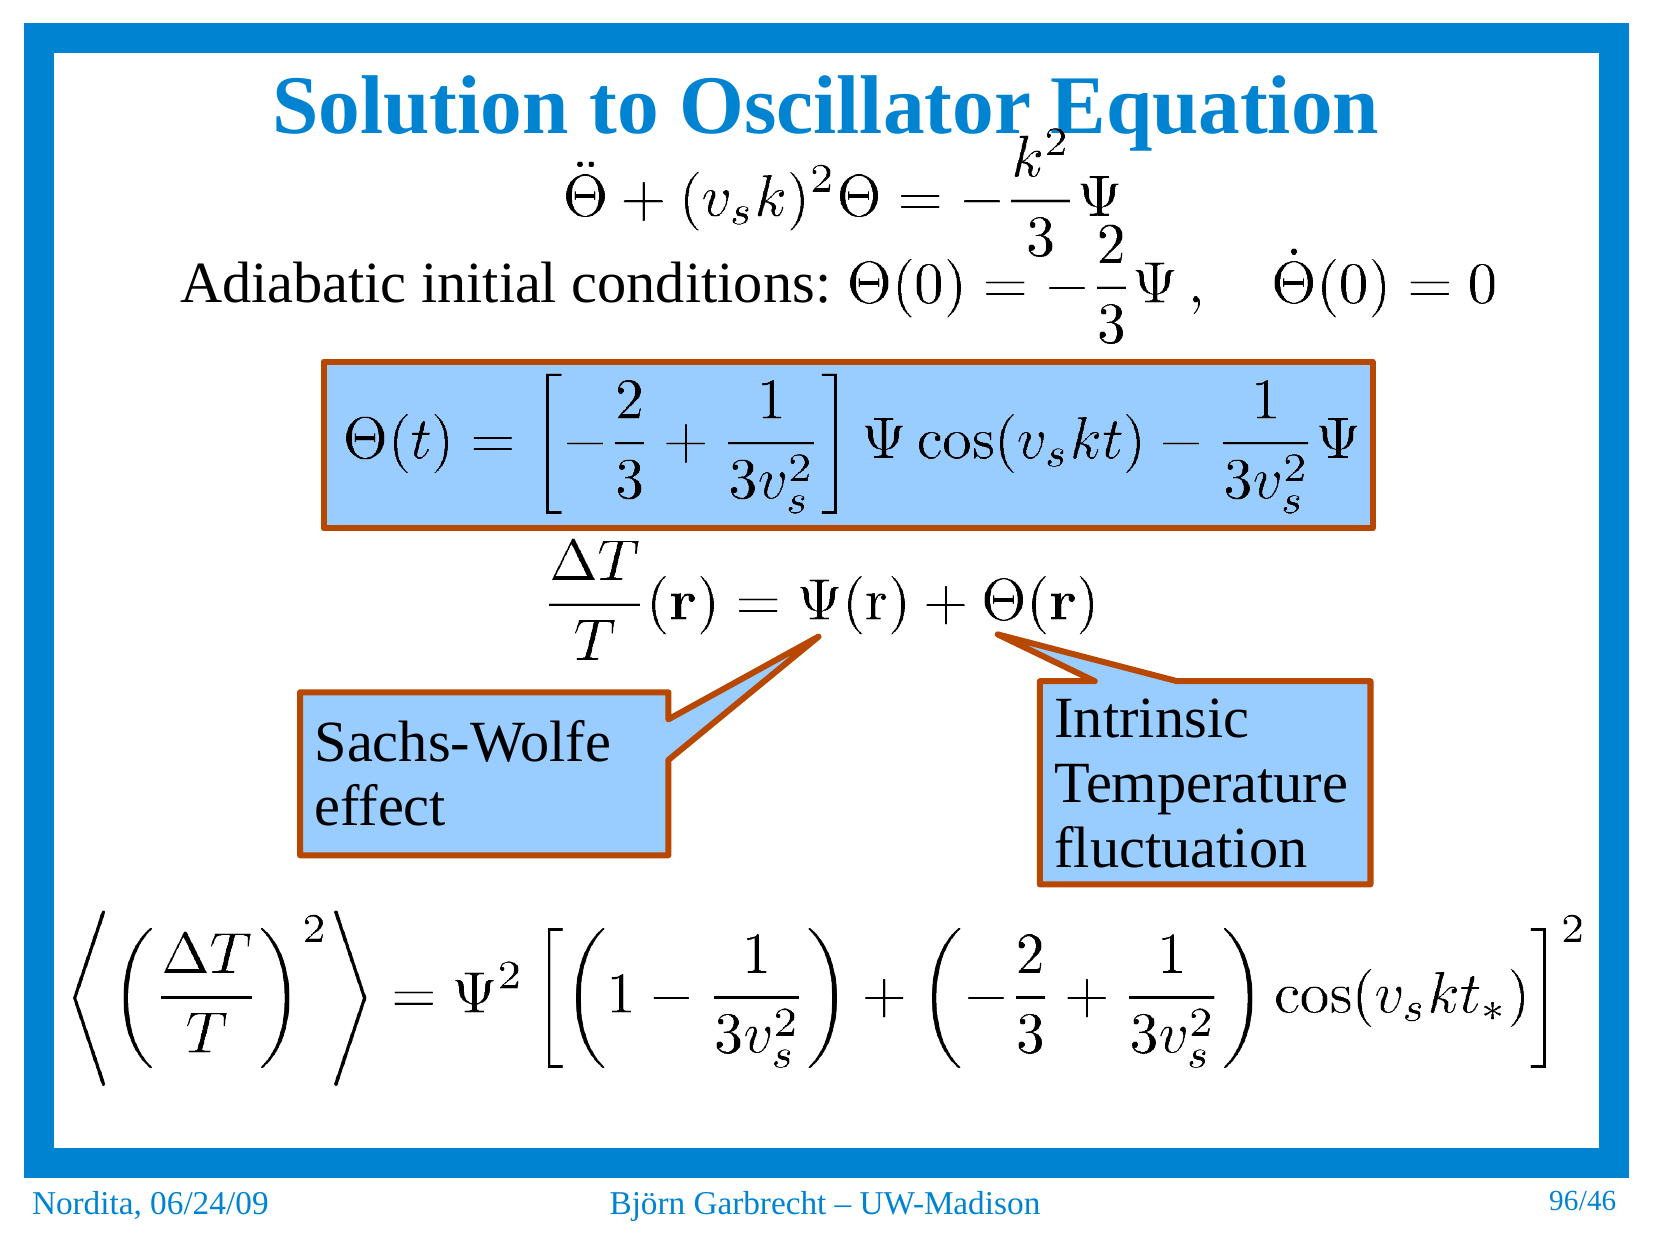

# Solution to Oscillator Equation
Adiabatic initial conditions:
Intrinsic Temperature
fluctuation
Sachs-Wolfe
effect
Björn Garbrecht – UW-Madison
96